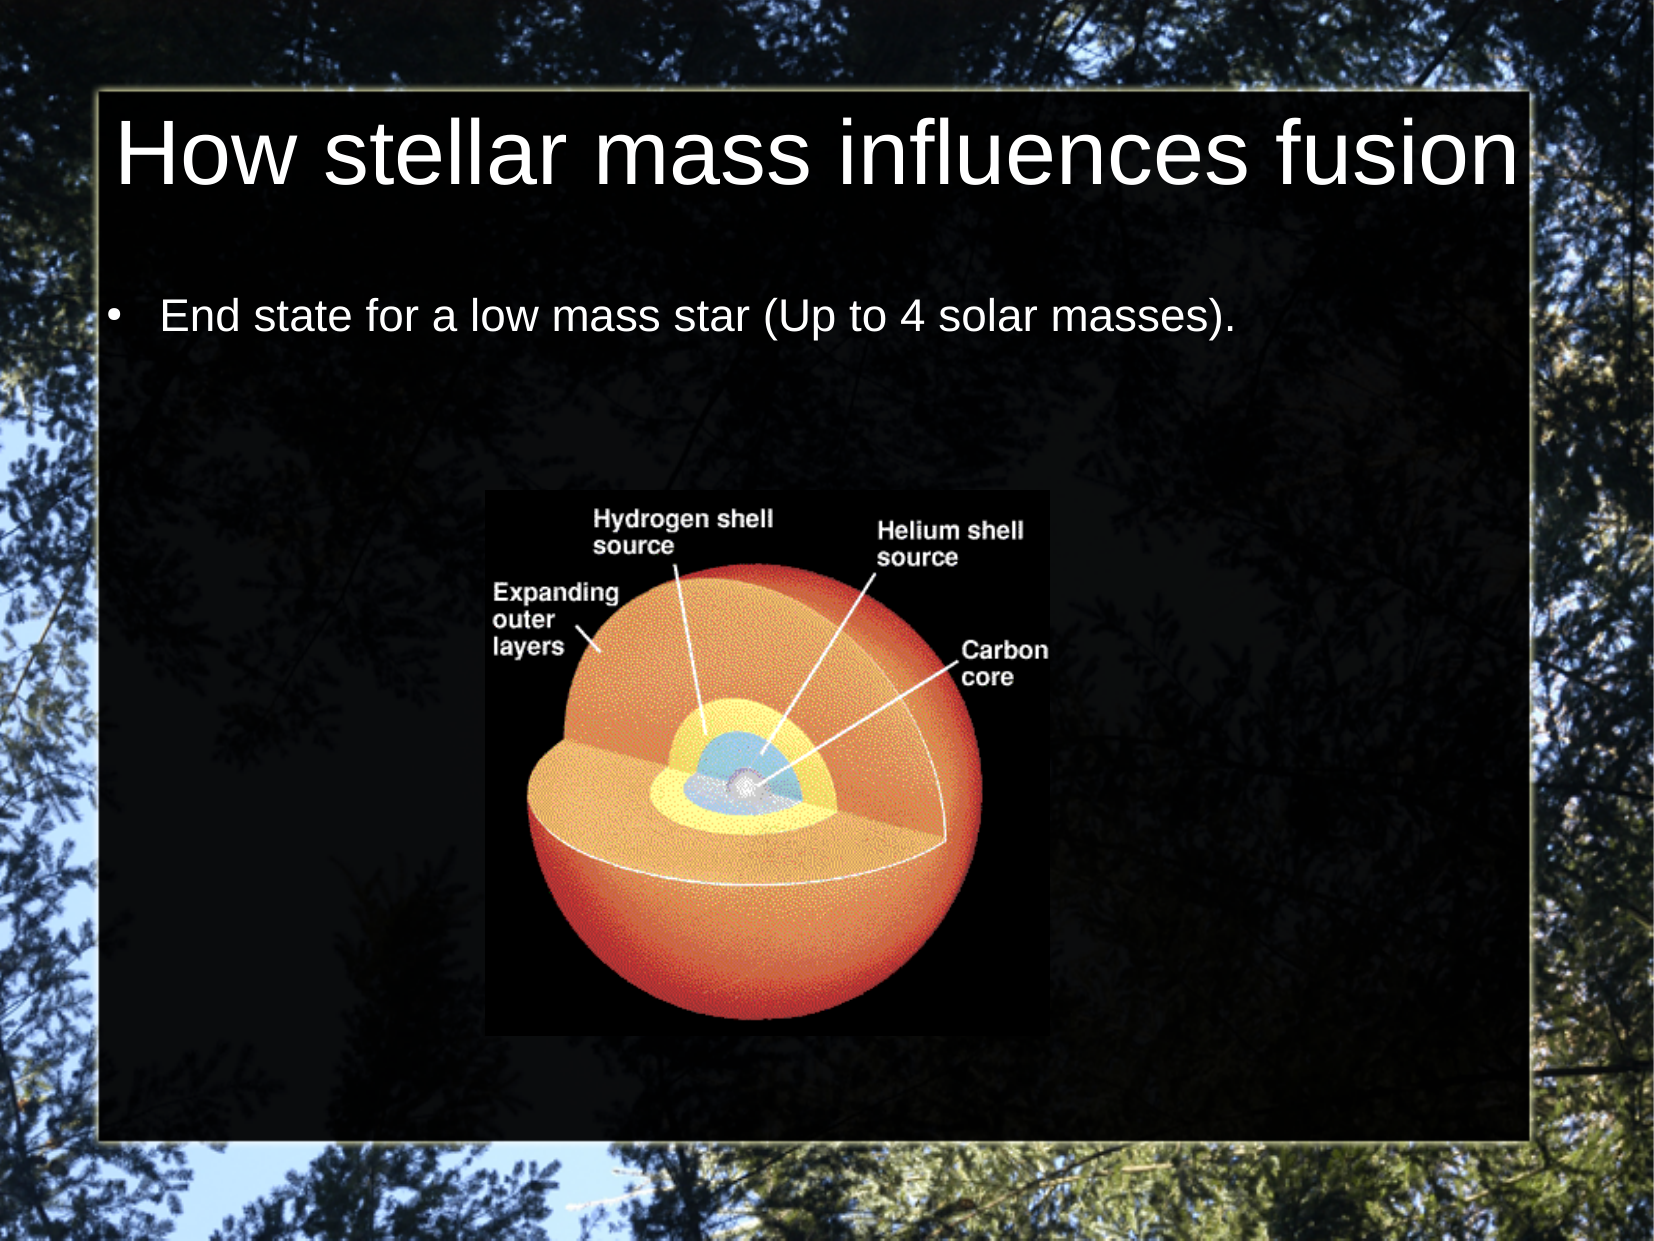

# How stellar mass influences fusion
End state for a low mass star (Up to 4 solar masses).